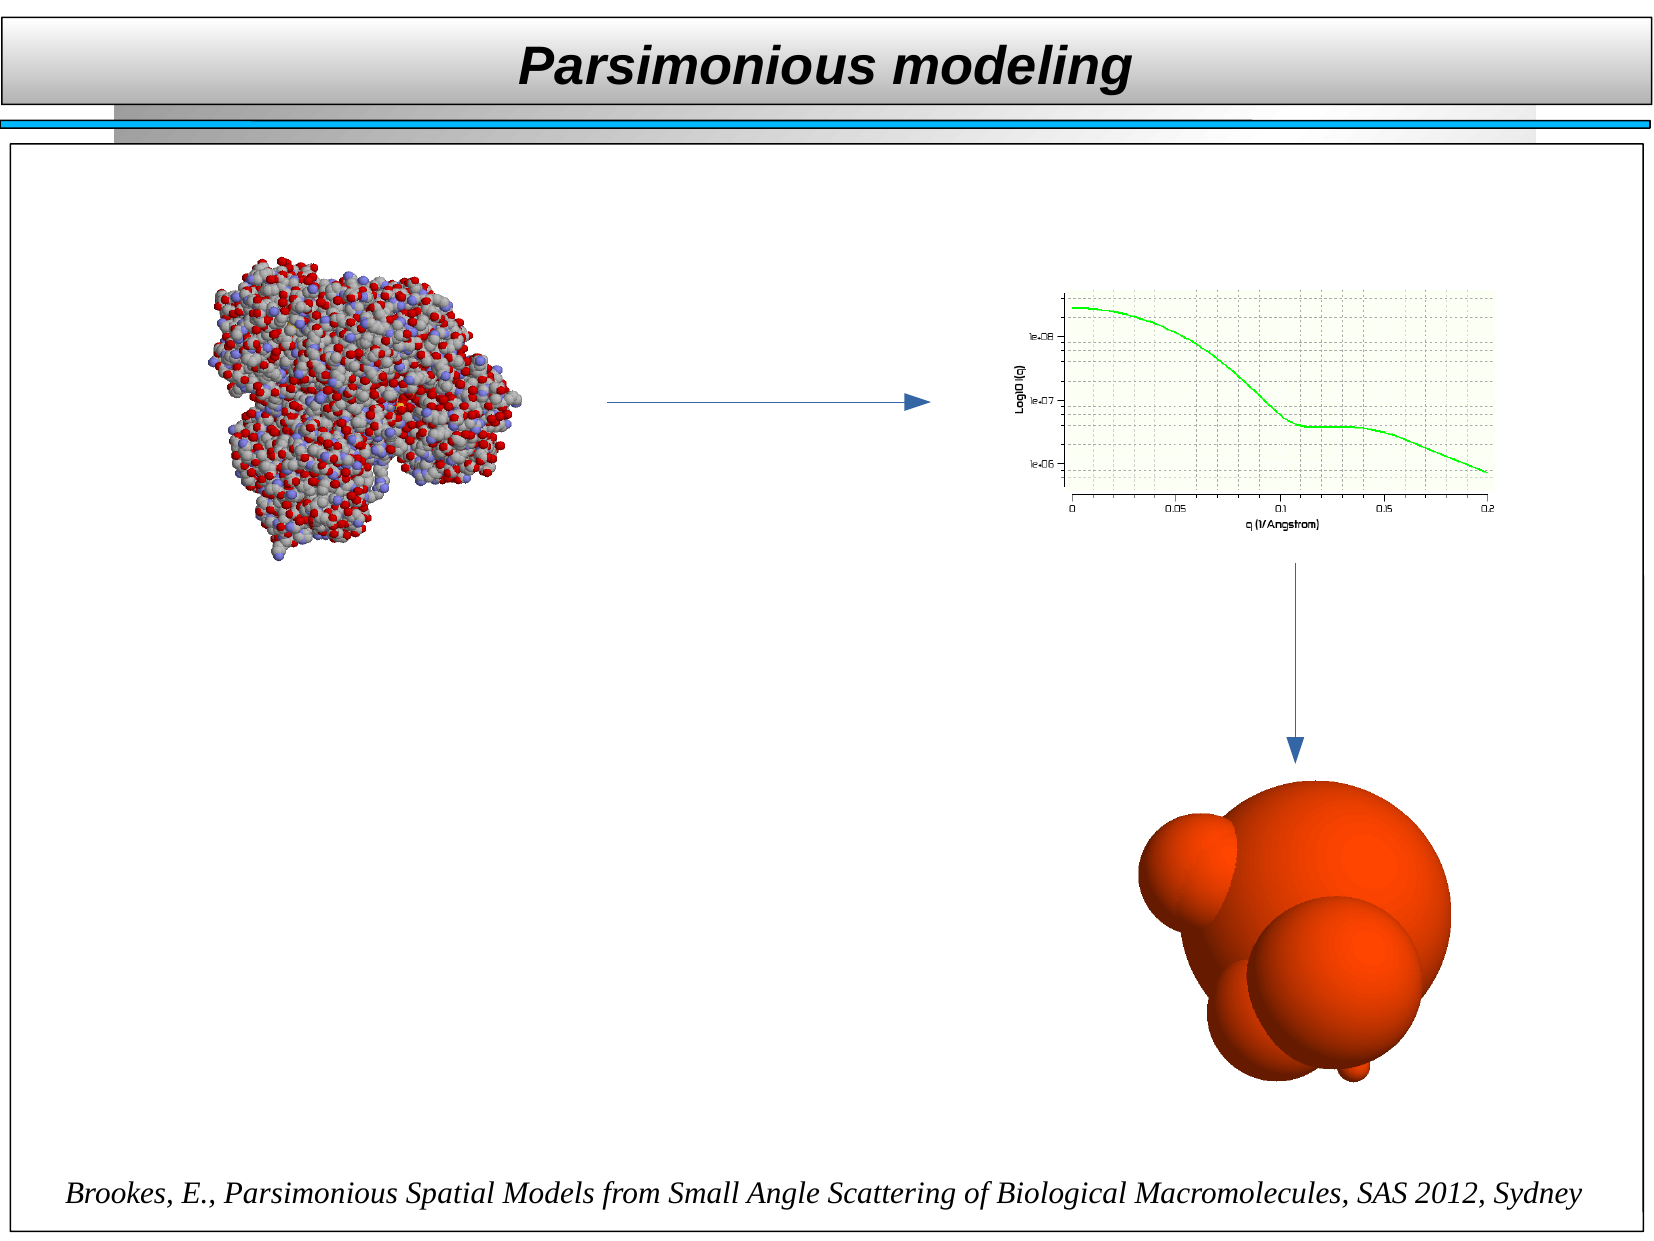

Parsimonious modeling
# Brookes, E., Parsimonious Spatial Models from Small Angle Scattering of Biological Macromolecules, SAS 2012, Sydney